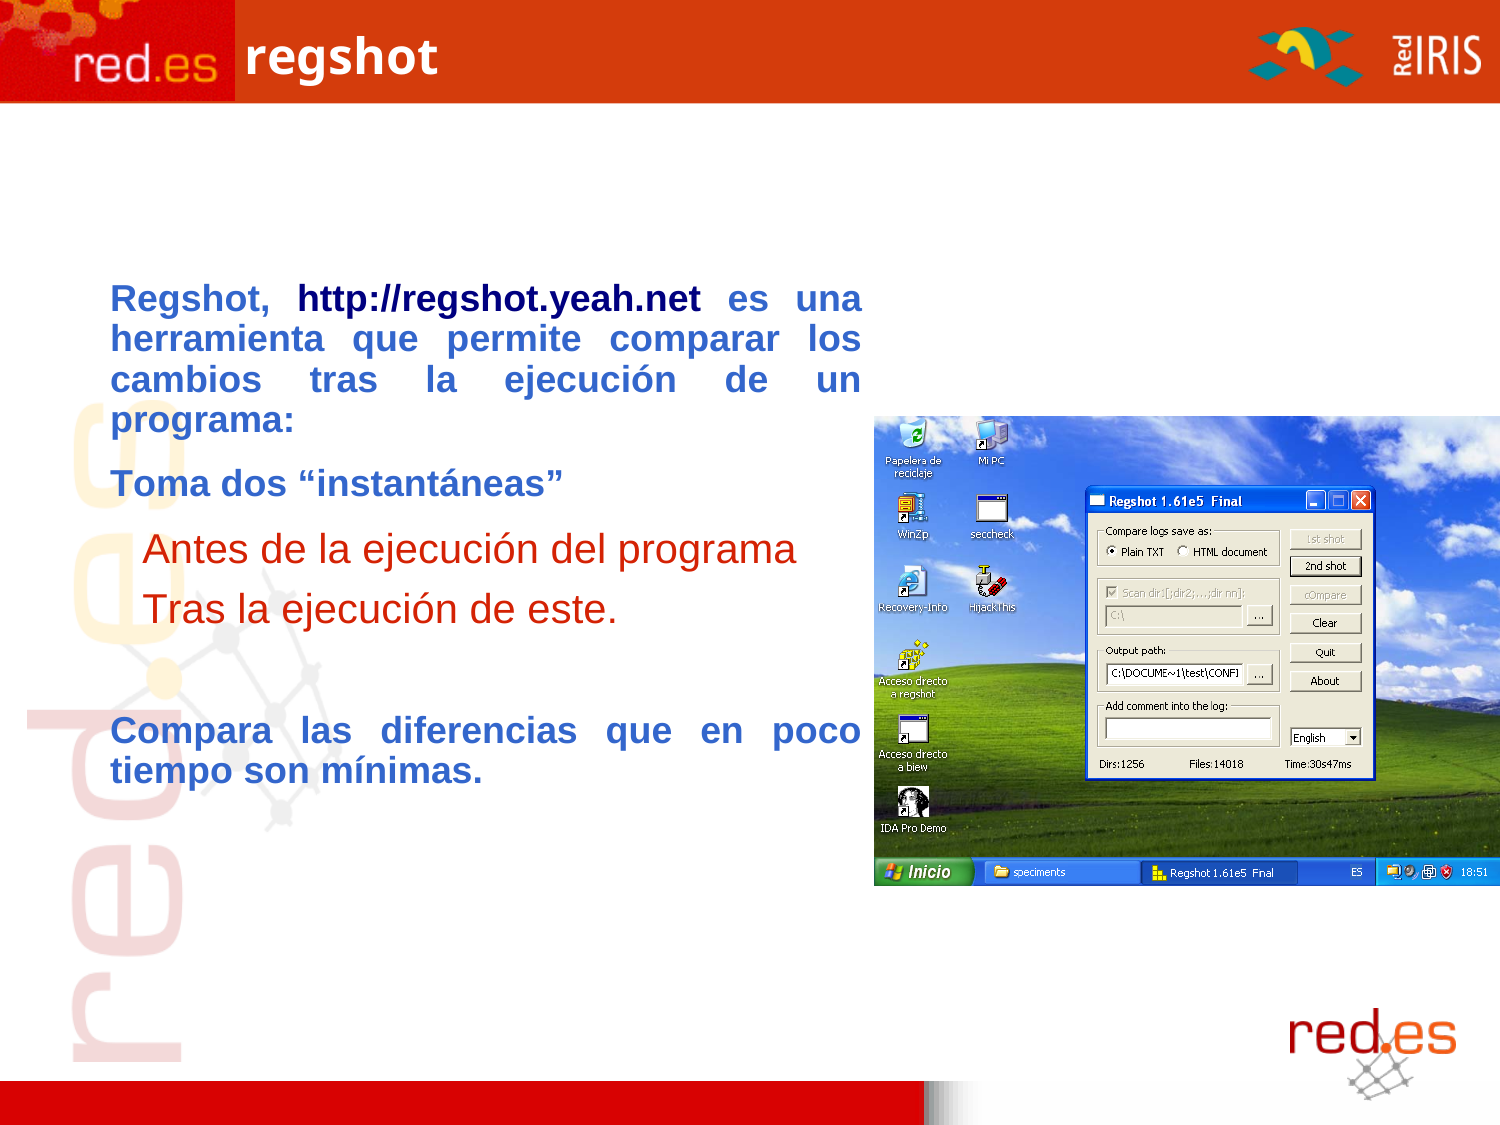

# regshot
Regshot, http://regshot.yeah.net es una herramienta que permite comparar los cambios tras la ejecución de un programa:
Toma dos “instantáneas”
Antes de la ejecución del programa
Tras la ejecución de este.
Compara las diferencias que en poco tiempo son mínimas.